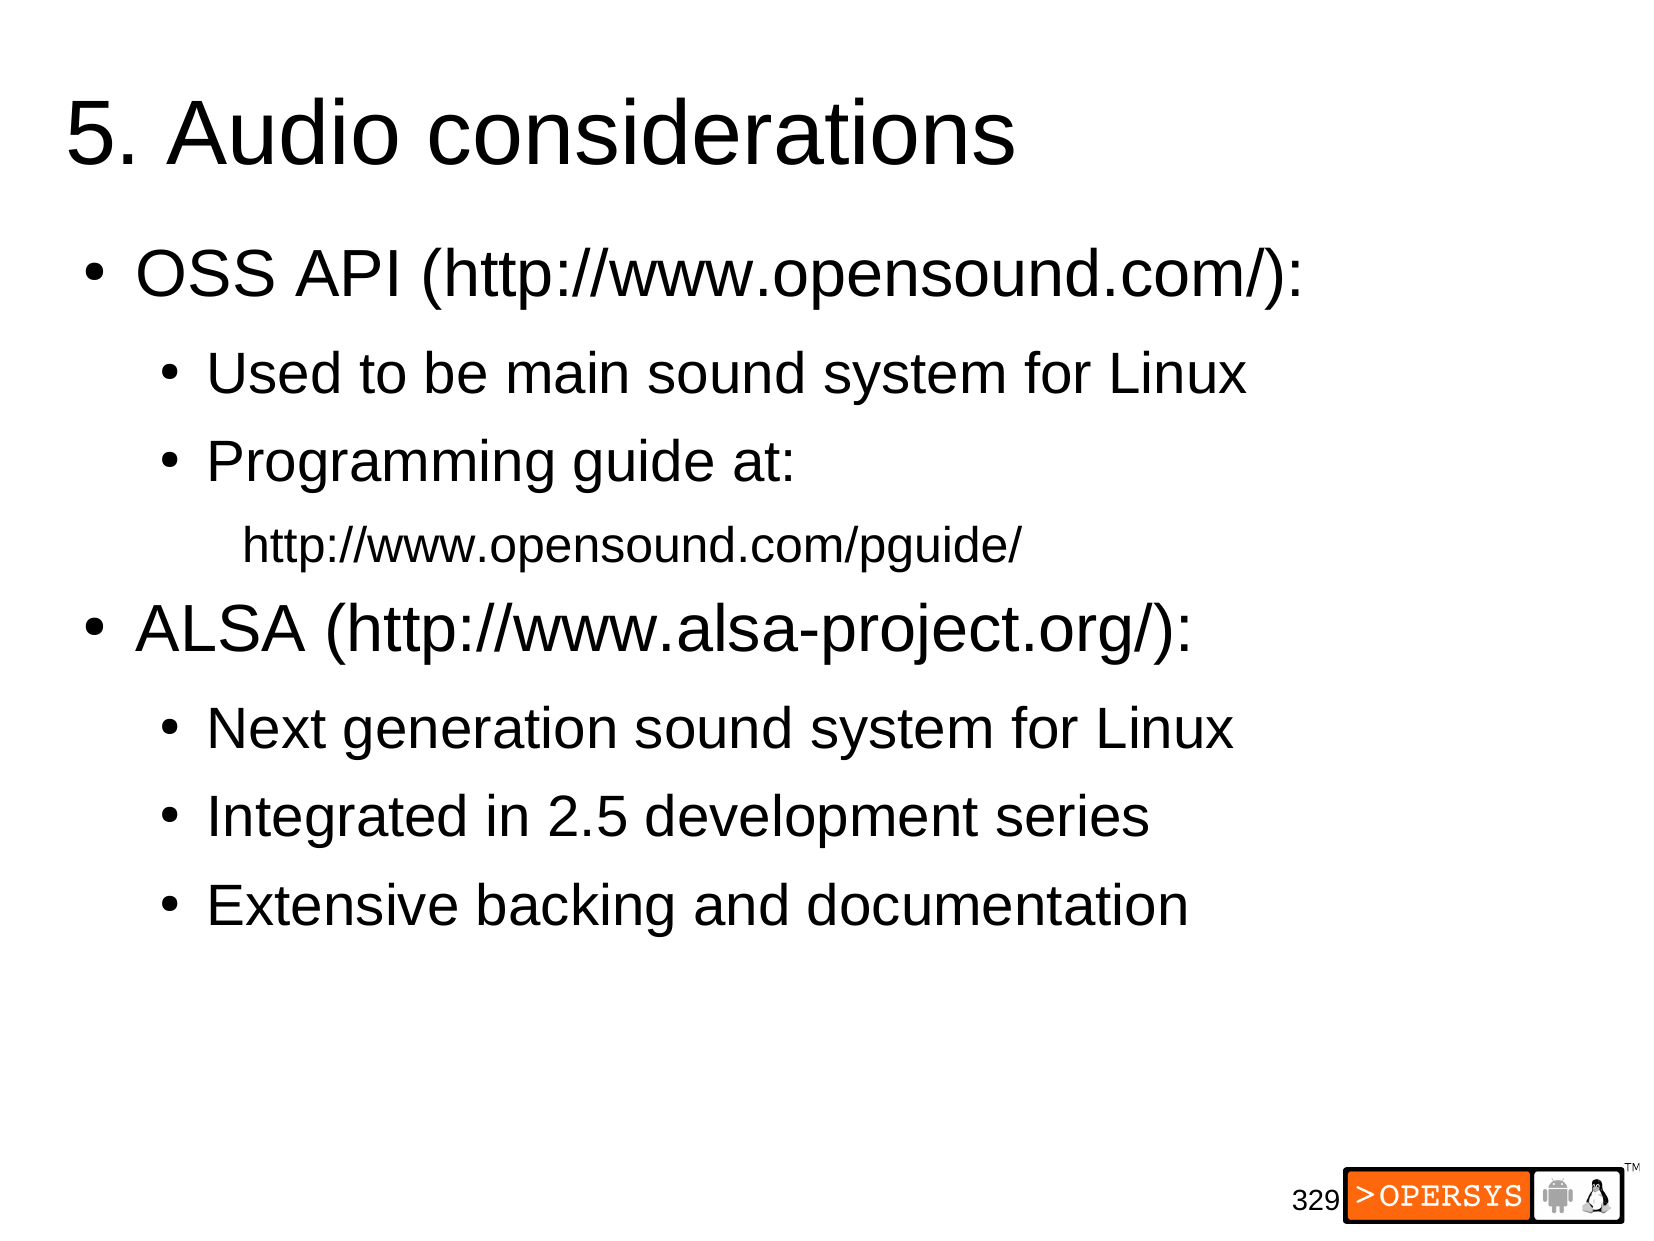

# 5. Audio considerations
OSS API (http://www.opensound.com/):
Used to be main sound system for Linux
Programming guide at:
http://www.opensound.com/pguide/
ALSA (http://www.alsa-project.org/):
Next generation sound system for Linux
Integrated in 2.5 development series
Extensive backing and documentation